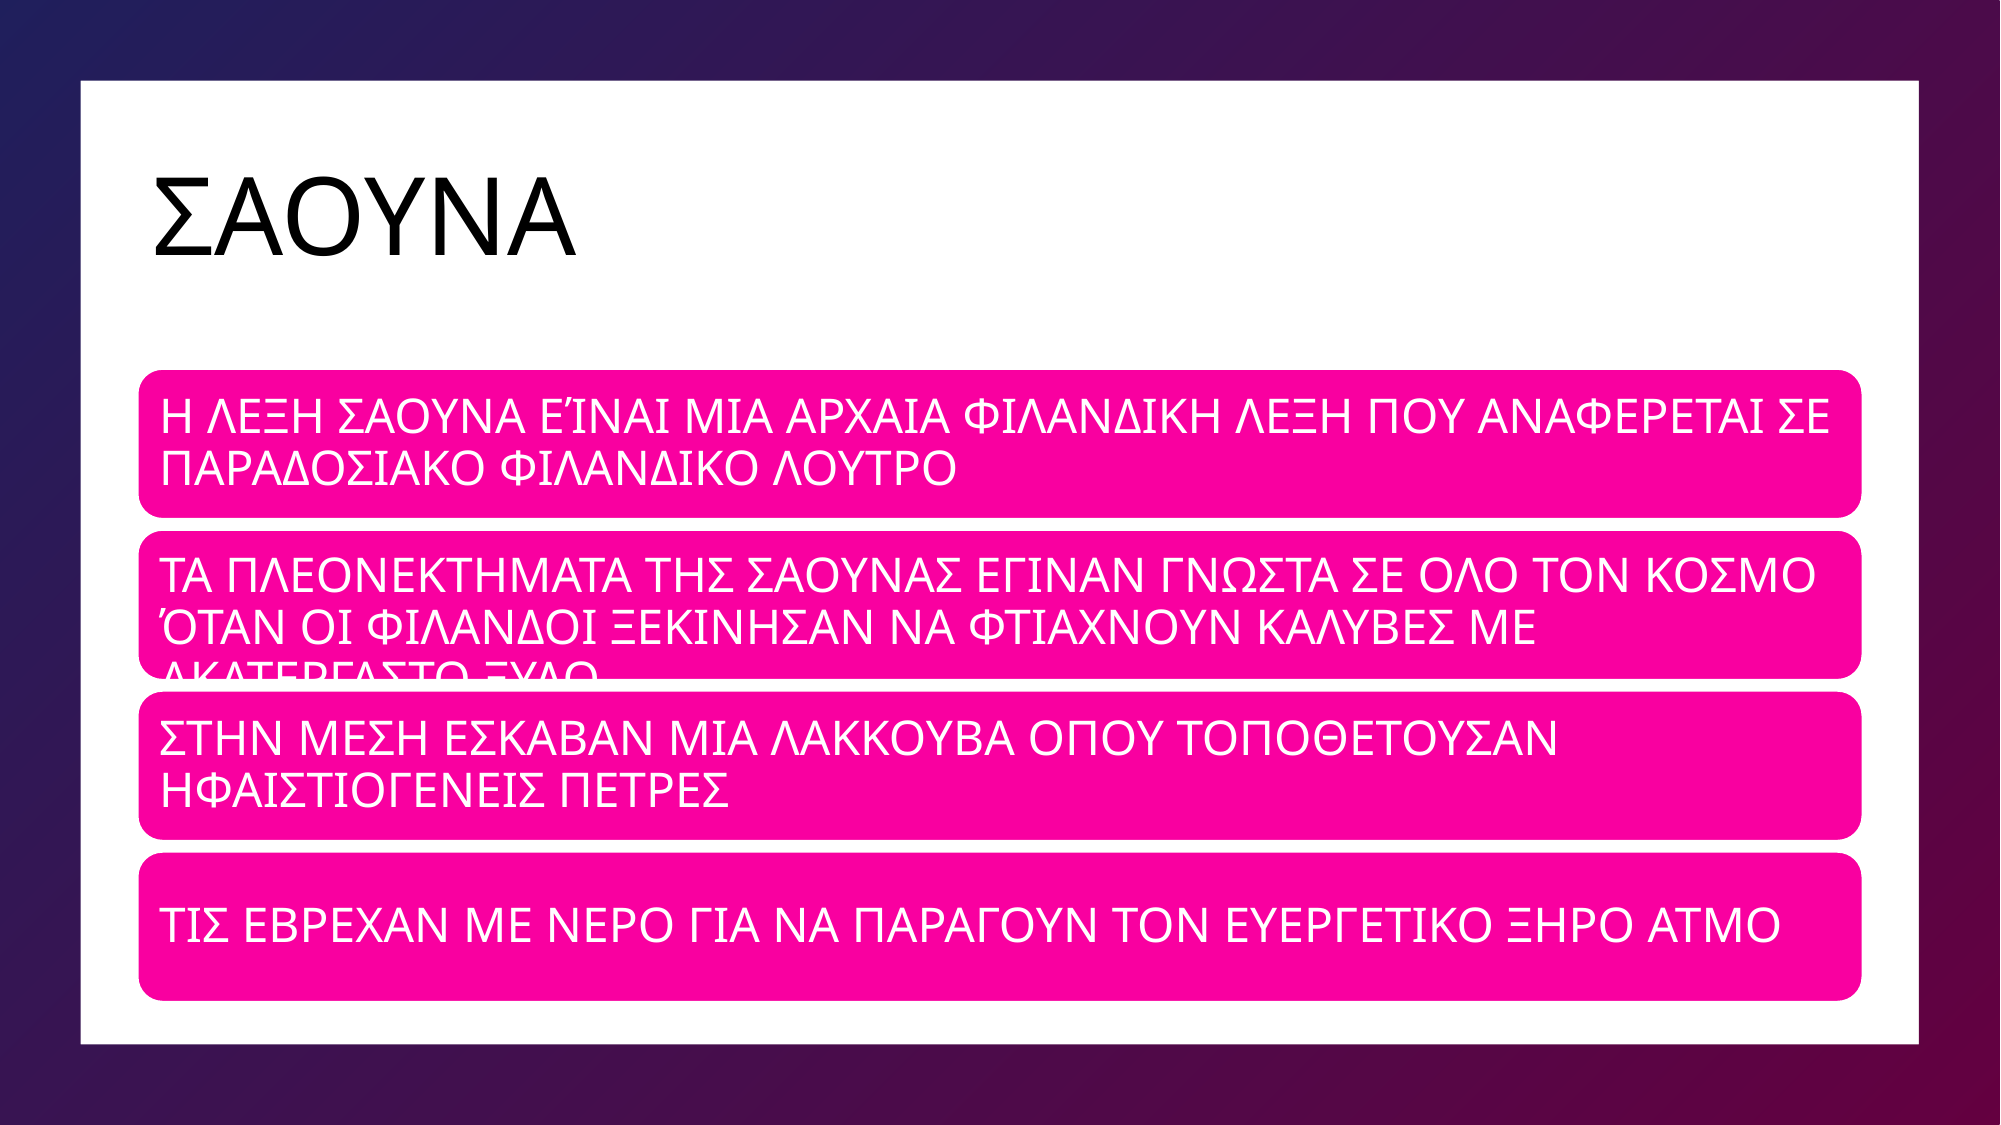

# ΣΑΟΥΝΑ
Η ΛΕΞΗ ΣΑΟΥΝΑ ΕΊΝΑΙ ΜΙΑ ΑΡΧΑΙΑ ΦΙΛΑΝΔΙΚΗ ΛΕΞΗ ΠΟΥ ΑΝΑΦΕΡΕΤΑΙ ΣΕ ΠΑΡΑΔΟΣΙΑΚΟ ΦΙΛΑΝΔΙΚΟ ΛΟΥΤΡΟ
ΤΑ ΠΛΕΟΝΕΚΤΗΜΑΤΑ ΤΗΣ ΣΑΟΥΝΑΣ ΕΓΙΝΑΝ ΓΝΩΣΤΑ ΣΕ ΟΛΟ ΤΟΝ ΚΟΣΜΟ ΌΤΑΝ ΟΙ ΦΙΛΑΝΔΟΙ ΞΕΚΙΝΗΣΑΝ ΝΑ ΦΤΙΑΧΝΟΥΝ ΚΑΛΥΒΕΣ ΜΕ ΑΚΑΤΕΡΓΑΣΤΟ ΞΥΛΟ
ΣΤΗΝ ΜΕΣΗ ΕΣΚΑΒΑΝ ΜΙΑ ΛΑΚΚΟΥΒΑ ΟΠΟΥ ΤΟΠΟΘΕΤΟΥΣΑΝ ΗΦΑΙΣΤΙΟΓΕΝΕΙΣ ΠΕΤΡΕΣ
ΤΙΣ ΕΒΡΕΧΑΝ ΜΕ ΝΕΡΟ ΓΙΑ ΝΑ ΠΑΡΑΓΟΥΝ ΤΟΝ ΕΥΕΡΓΕΤΙΚΟ ΞΗΡΟ ΑΤΜΟ